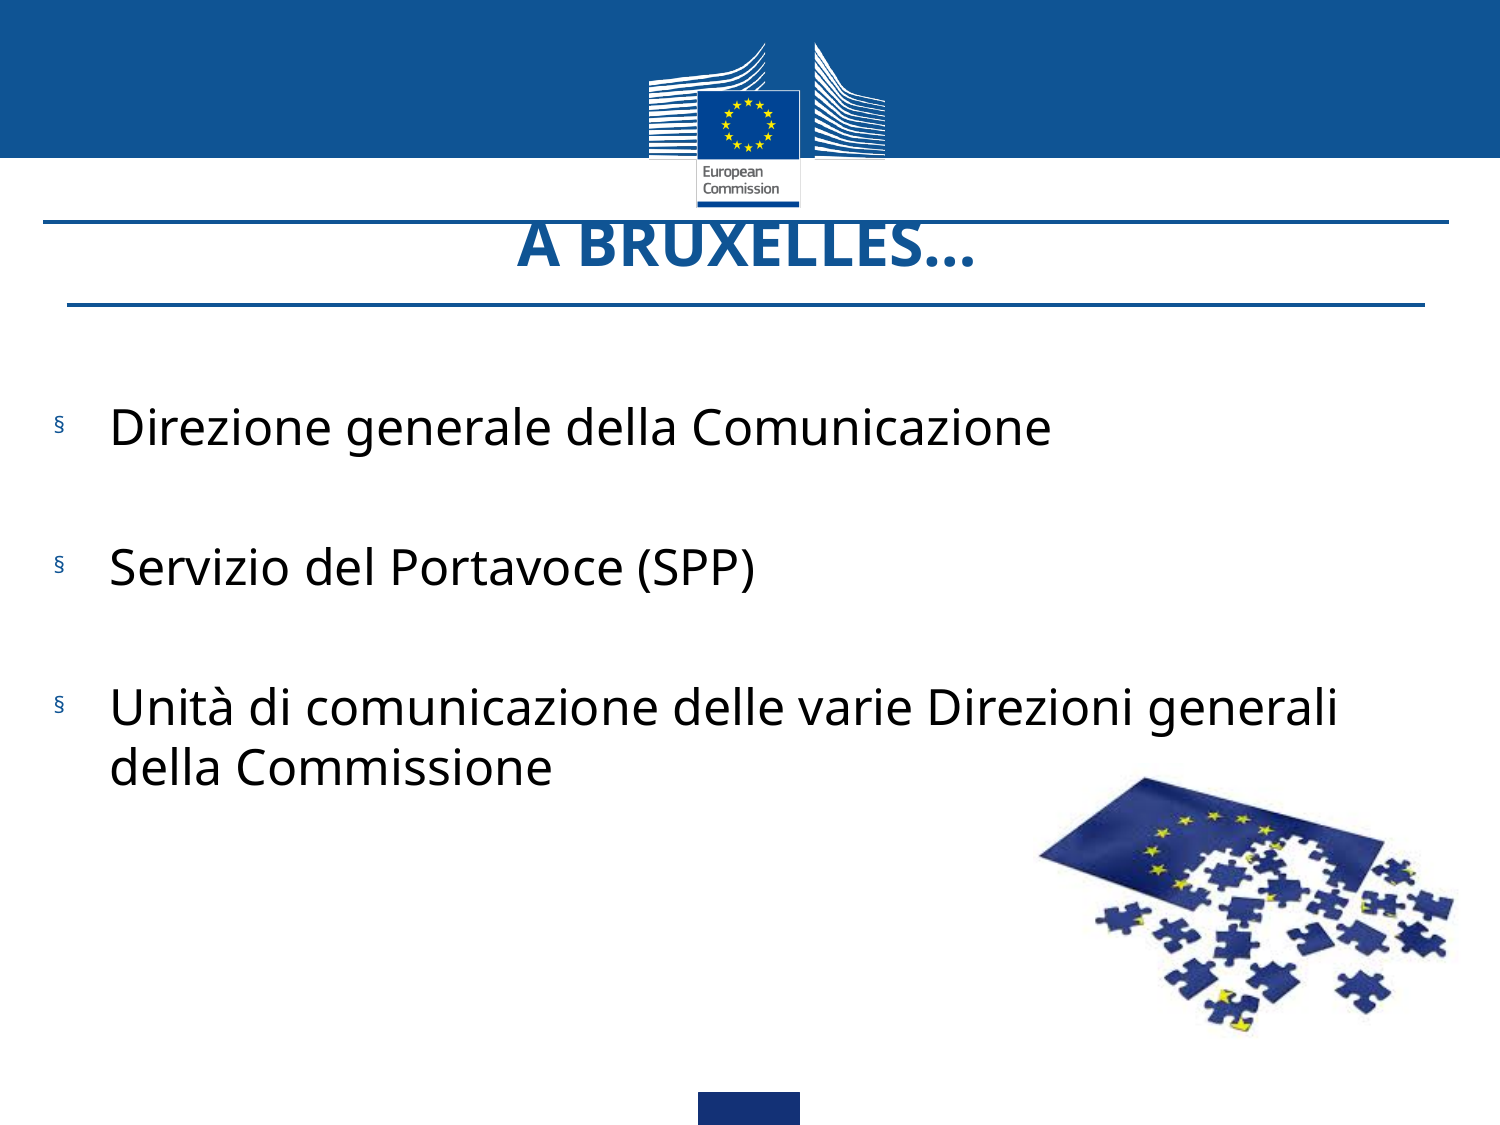

# A BRUXELLES…
Direzione generale della Comunicazione
Servizio del Portavoce (SPP)
Unità di comunicazione delle varie Direzioni generali della Commissione